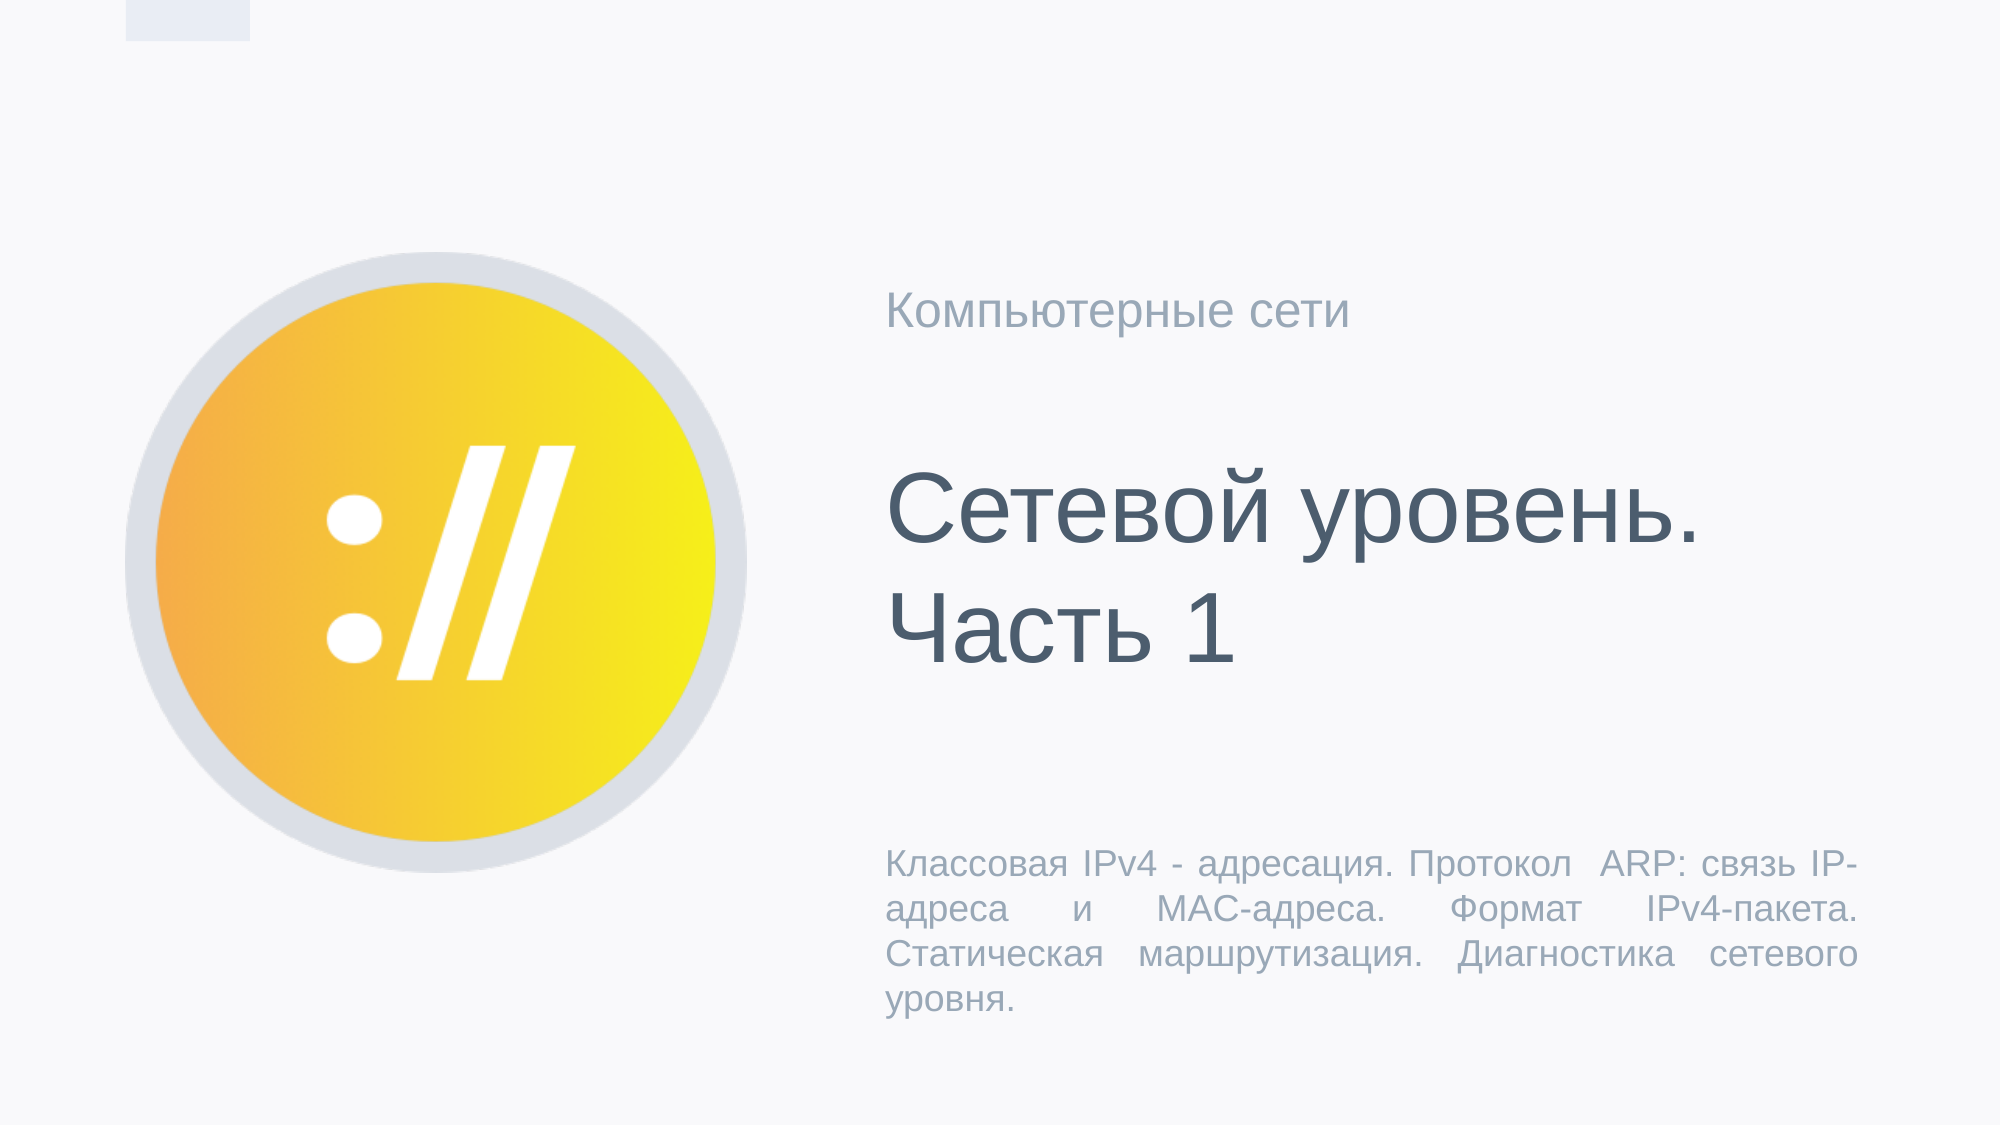

Компьютерные сети
# Сетевой уровень. Часть 1
Классовая IPv4 - адресация. Протокол ARP: связь IP-адреса и MAC-адреса. Формат IPv4-пакета. Статическая маршрутизация. Диагностика сетевого уровня.